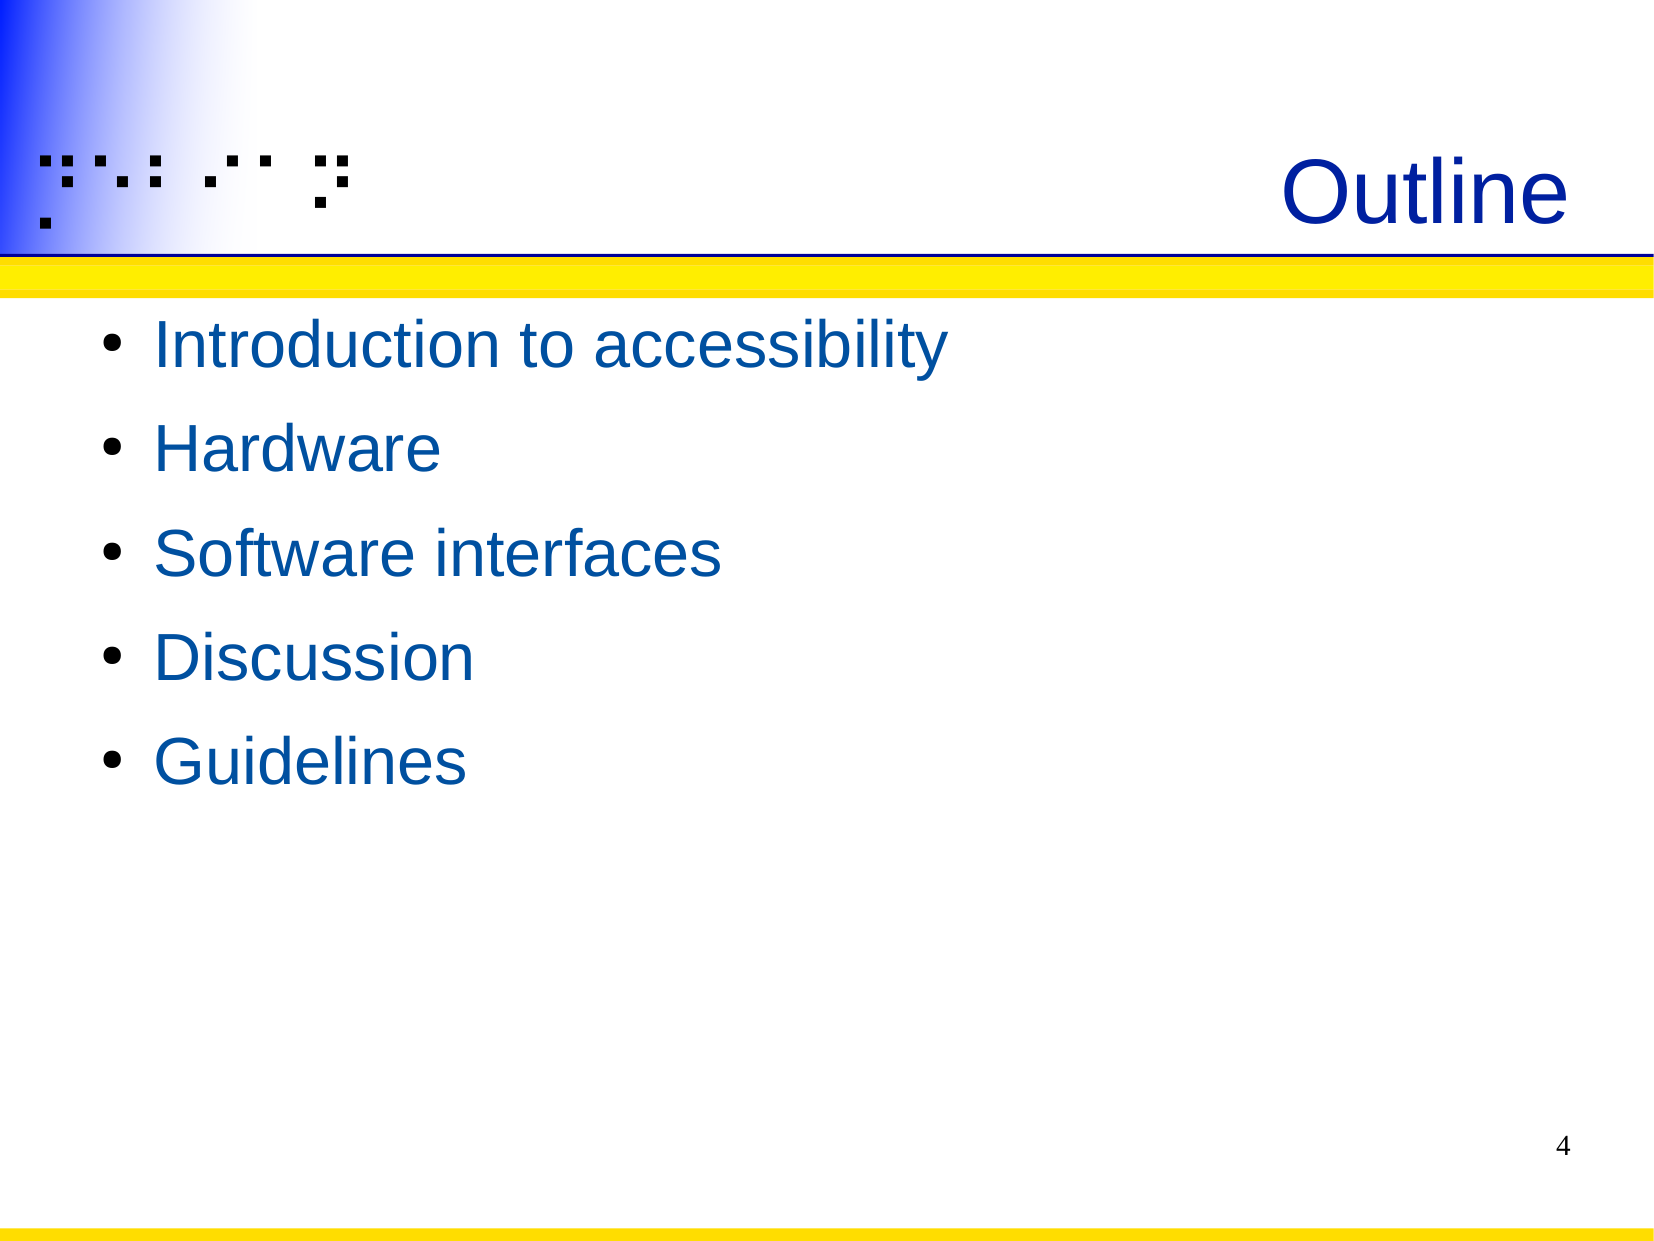

# Outline
Introduction to accessibility
Hardware
Software interfaces
Discussion
Guidelines
4